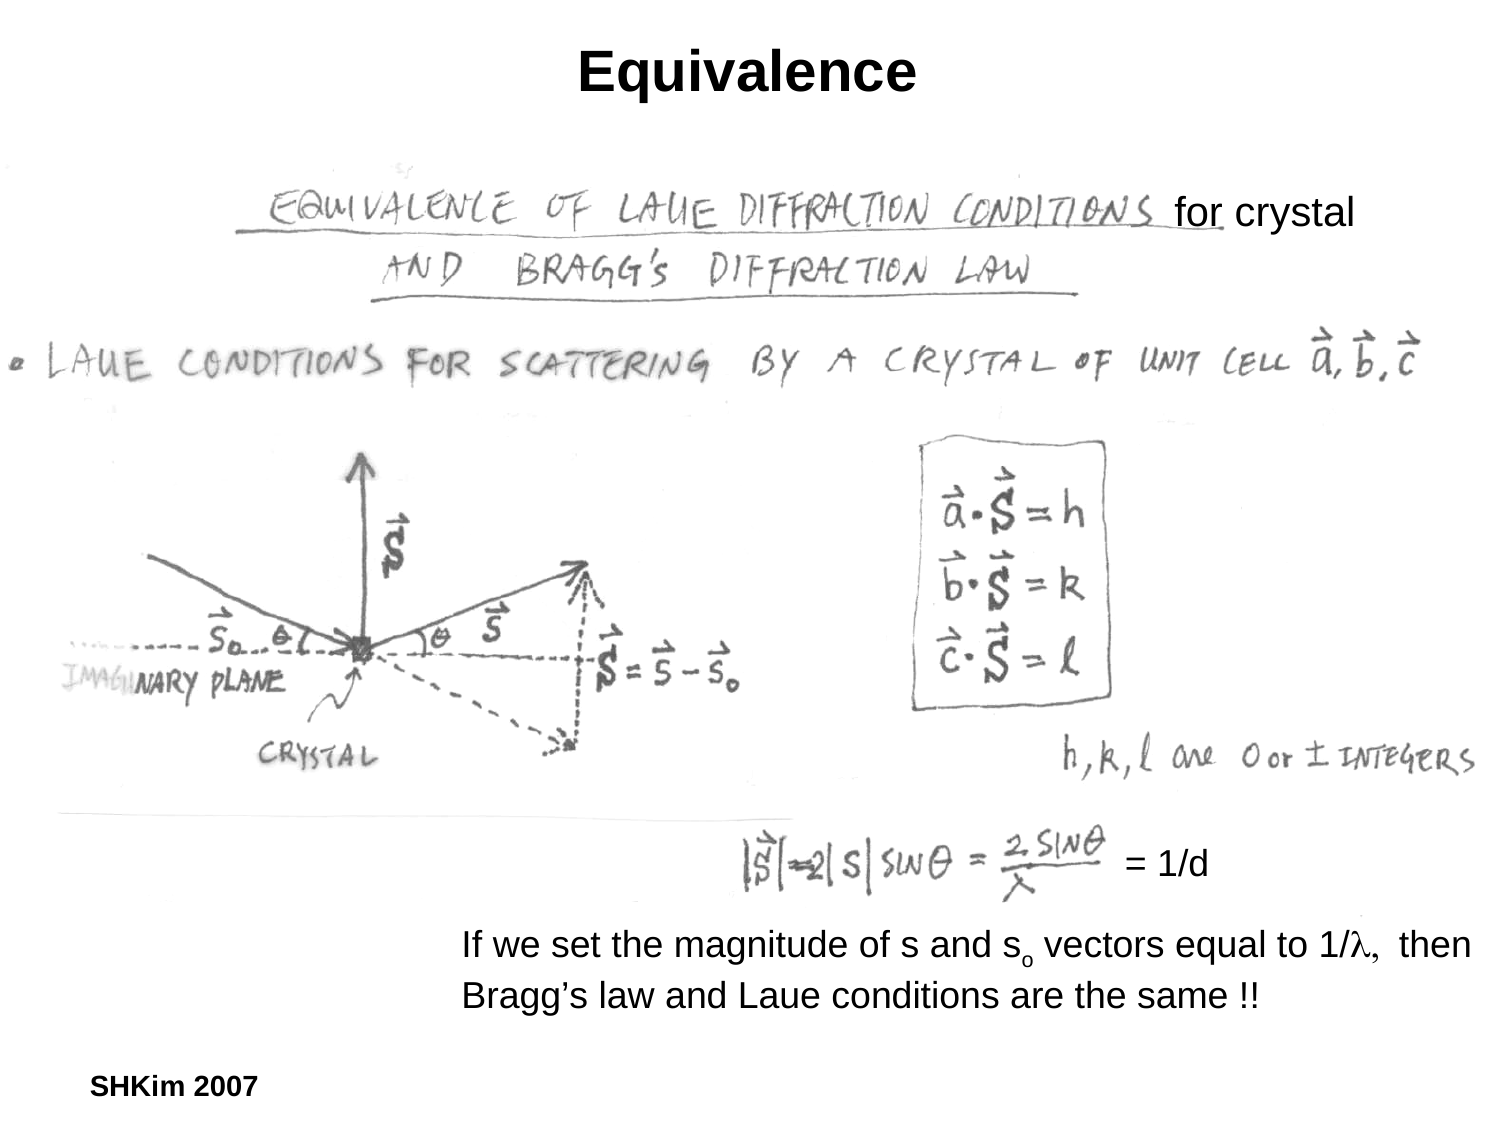

Equivalence
for crystal
= 1/d
If we set the magnitude of s and so vectors equal to 1/then
Bragg’s law and Laue conditions are the same !!